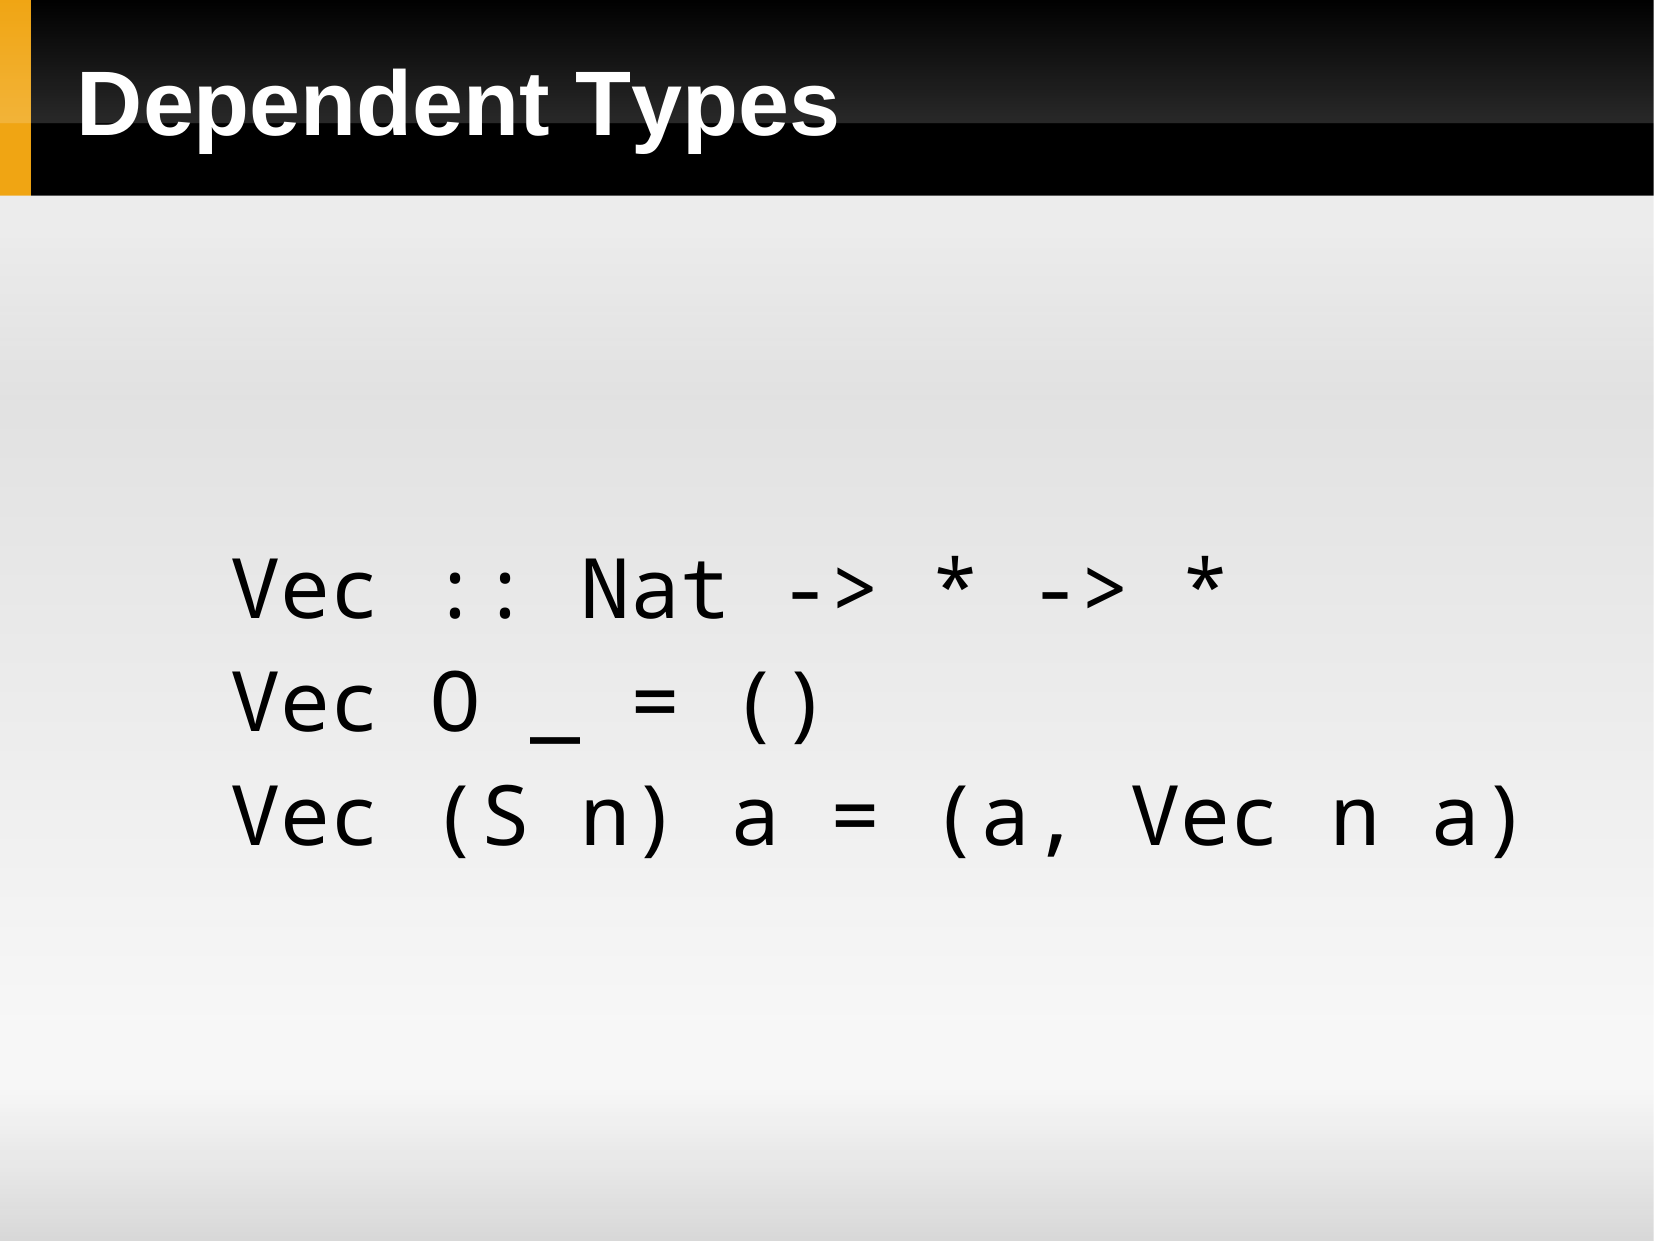

# Dependent Types
		Vec :: Nat -> * -> *
		Vec O _ = ()
		Vec (S n) a = (a, Vec n a)